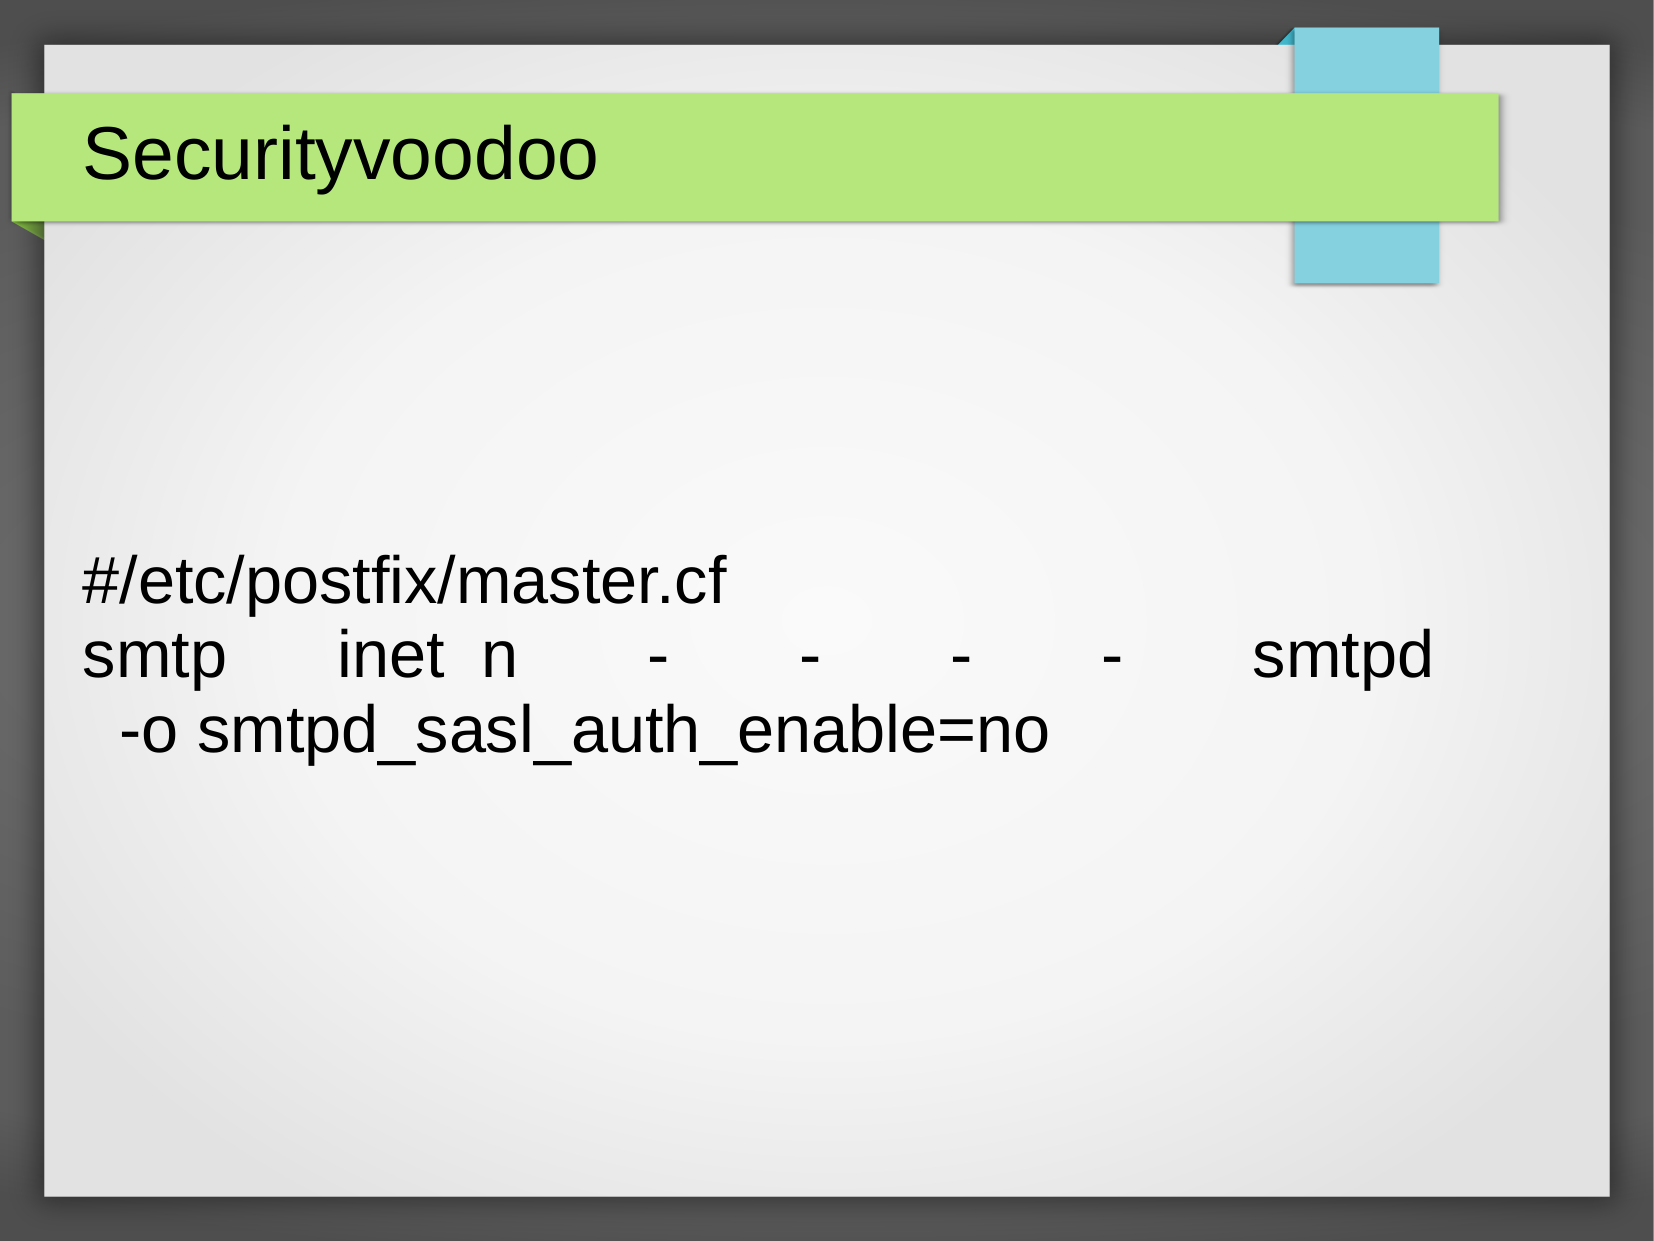

# Securityvoodoo
#/etc/postfix/master.cf
smtp inet n - - - - smtpd
 -o smtpd_sasl_auth_enable=no